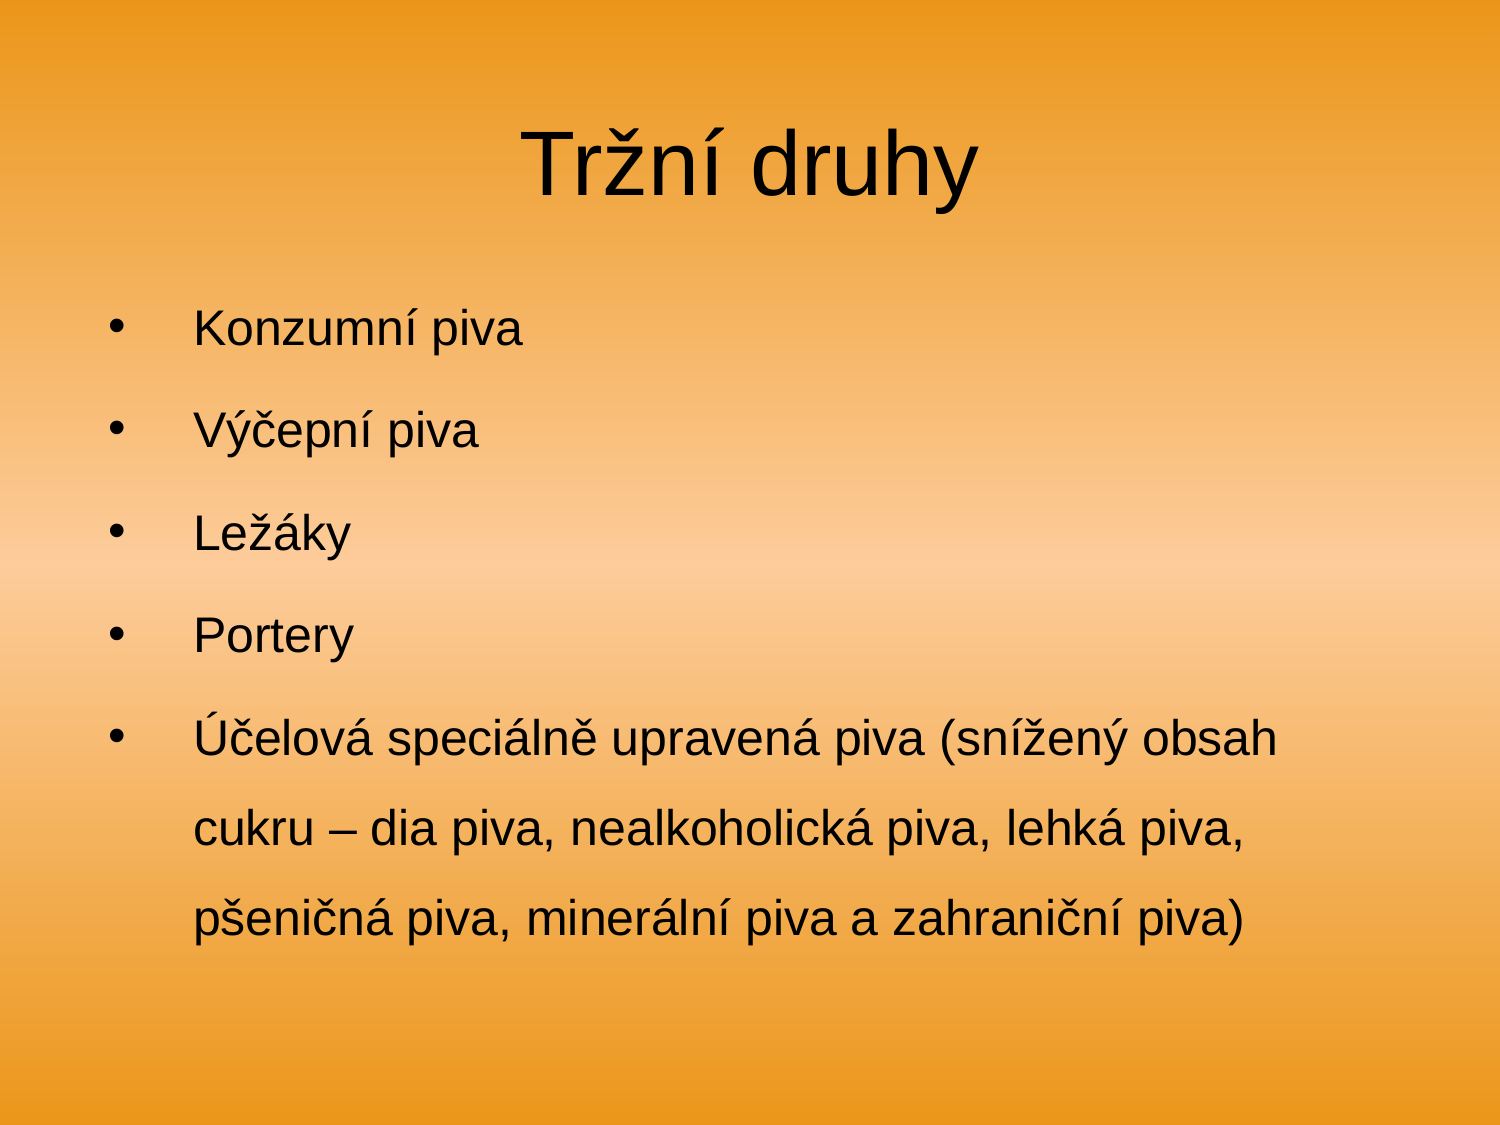

# Tržní druhy
Konzumní piva
Výčepní piva
Ležáky
Portery
Účelová speciálně upravená piva (snížený obsah cukru – dia piva, nealkoholická piva, lehká piva, pšeničná piva, minerální piva a zahraniční piva)